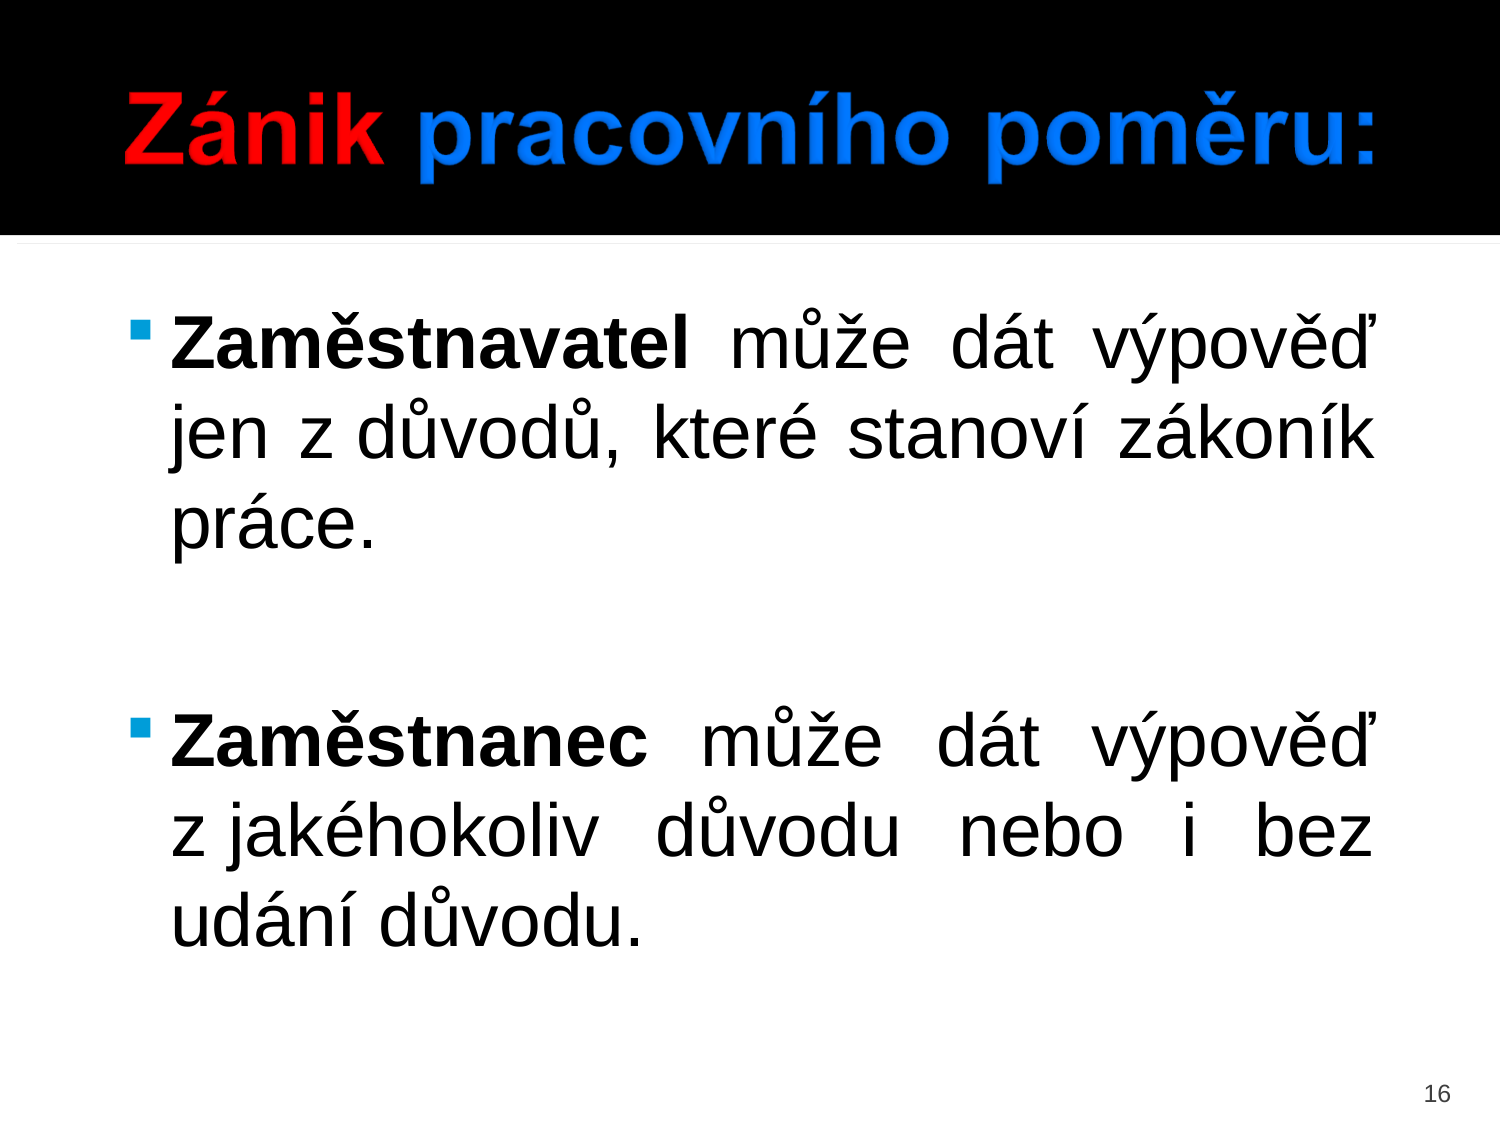

# Zaměstnavatel může dát výpověď jen z důvodů, které stanoví zákoník práce.
Zaměstnanec může dát výpověď z jakéhokoliv důvodu nebo i bez udání důvodu.